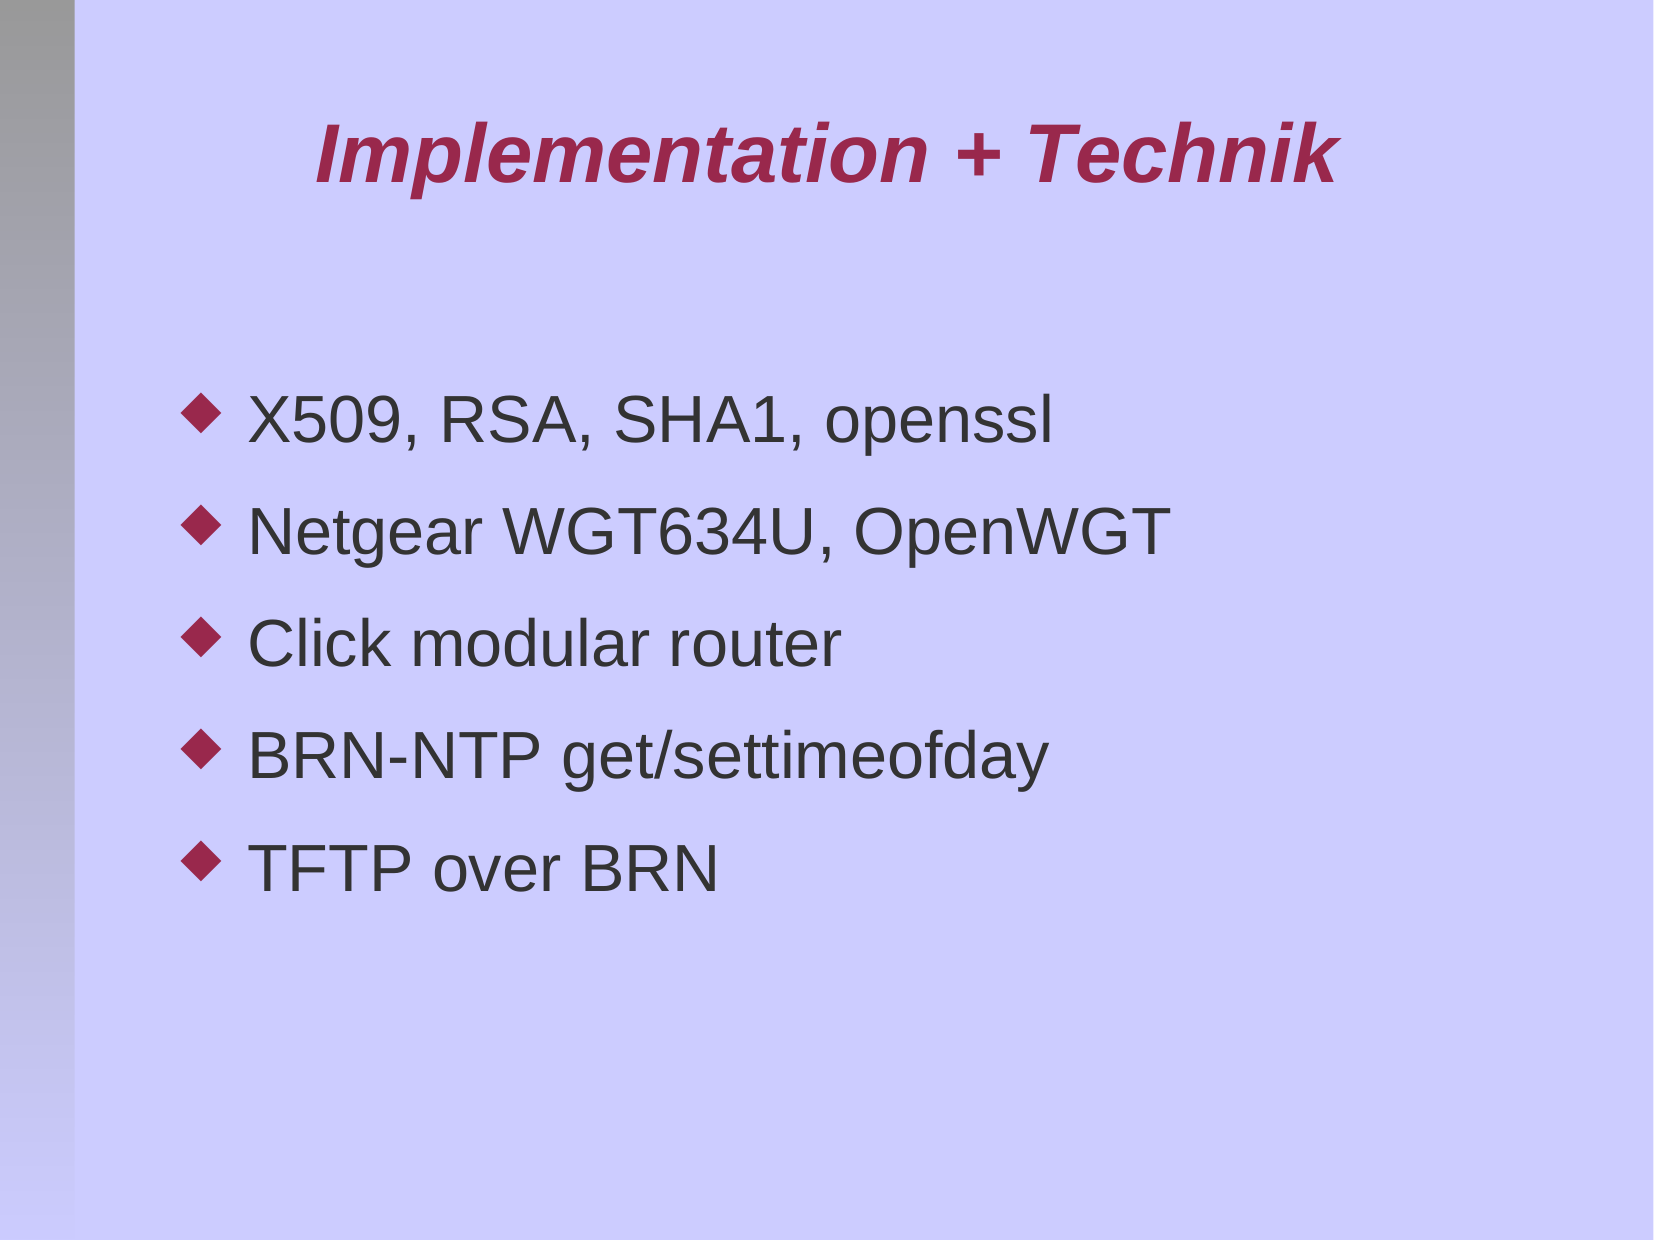

# Implementation + Technik
X509, RSA, SHA1, openssl
Netgear WGT634U, OpenWGT
Click modular router
BRN-NTP get/settimeofday
TFTP over BRN